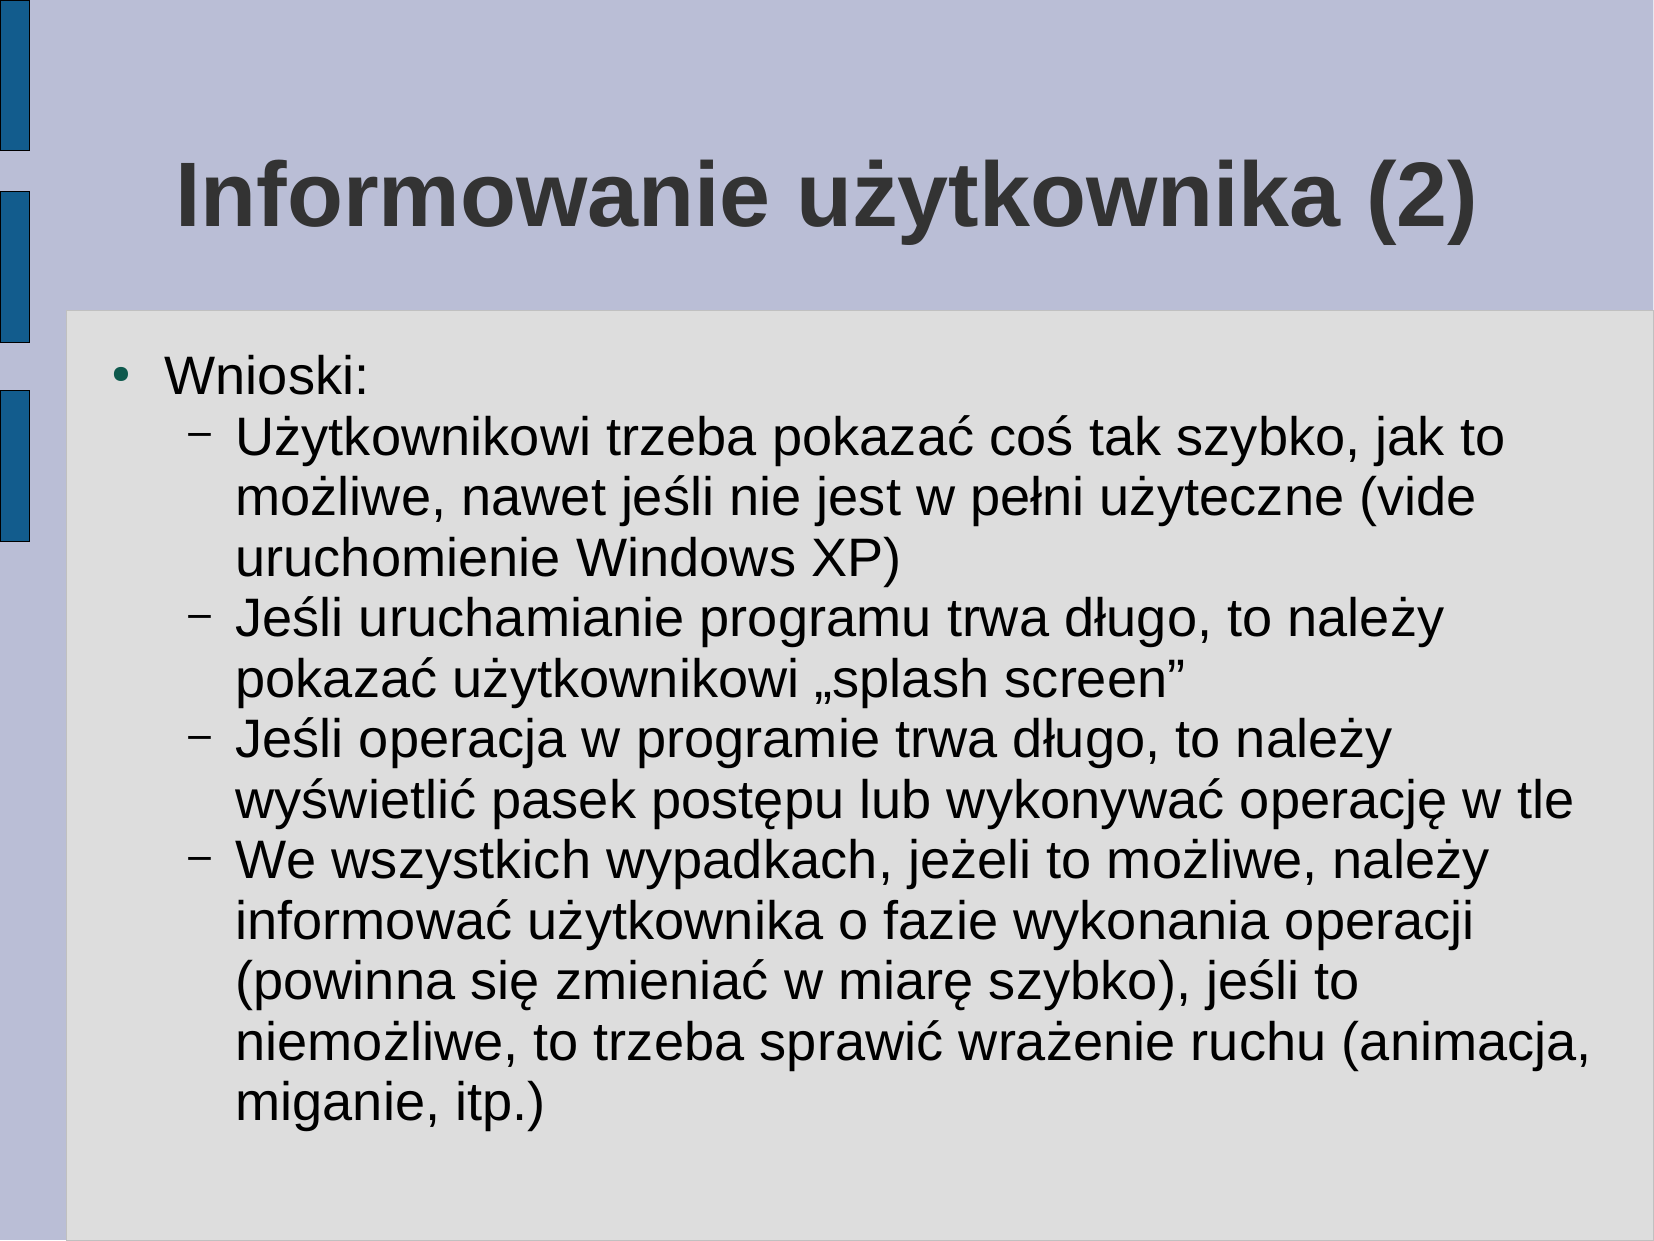

# Informowanie użytkownika (2)
Wnioski:
Użytkownikowi trzeba pokazać coś tak szybko, jak to możliwe, nawet jeśli nie jest w pełni użyteczne (vide uruchomienie Windows XP)
Jeśli uruchamianie programu trwa długo, to należy pokazać użytkownikowi „splash screen”
Jeśli operacja w programie trwa długo, to należy wyświetlić pasek postępu lub wykonywać operację w tle
We wszystkich wypadkach, jeżeli to możliwe, należy informować użytkownika o fazie wykonania operacji (powinna się zmieniać w miarę szybko), jeśli to niemożliwe, to trzeba sprawić wrażenie ruchu (animacja, miganie, itp.)